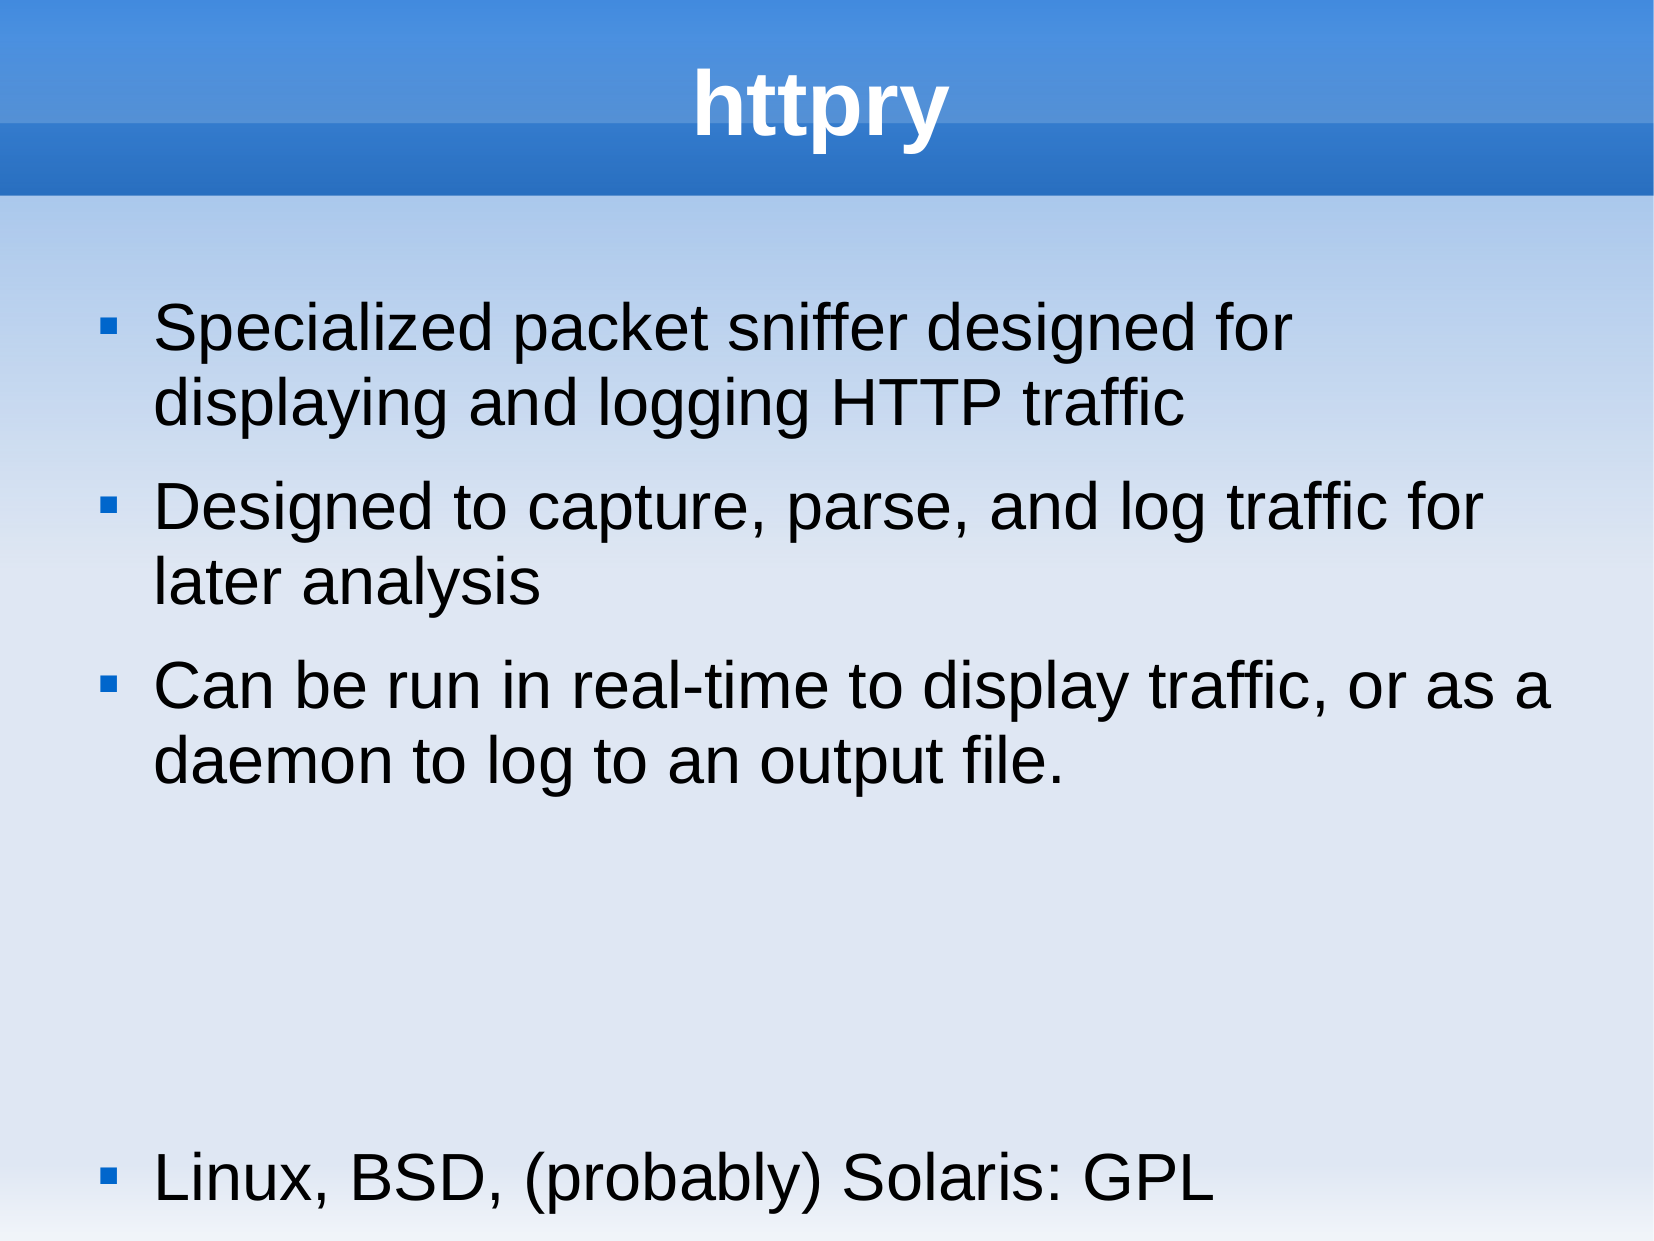

# httpry
Specialized packet sniffer designed for displaying and logging HTTP traffic
Designed to capture, parse, and log traffic for later analysis
Can be run in real-time to display traffic, or as a daemon to log to an output file.
Linux, BSD, (probably) Solaris: GPL